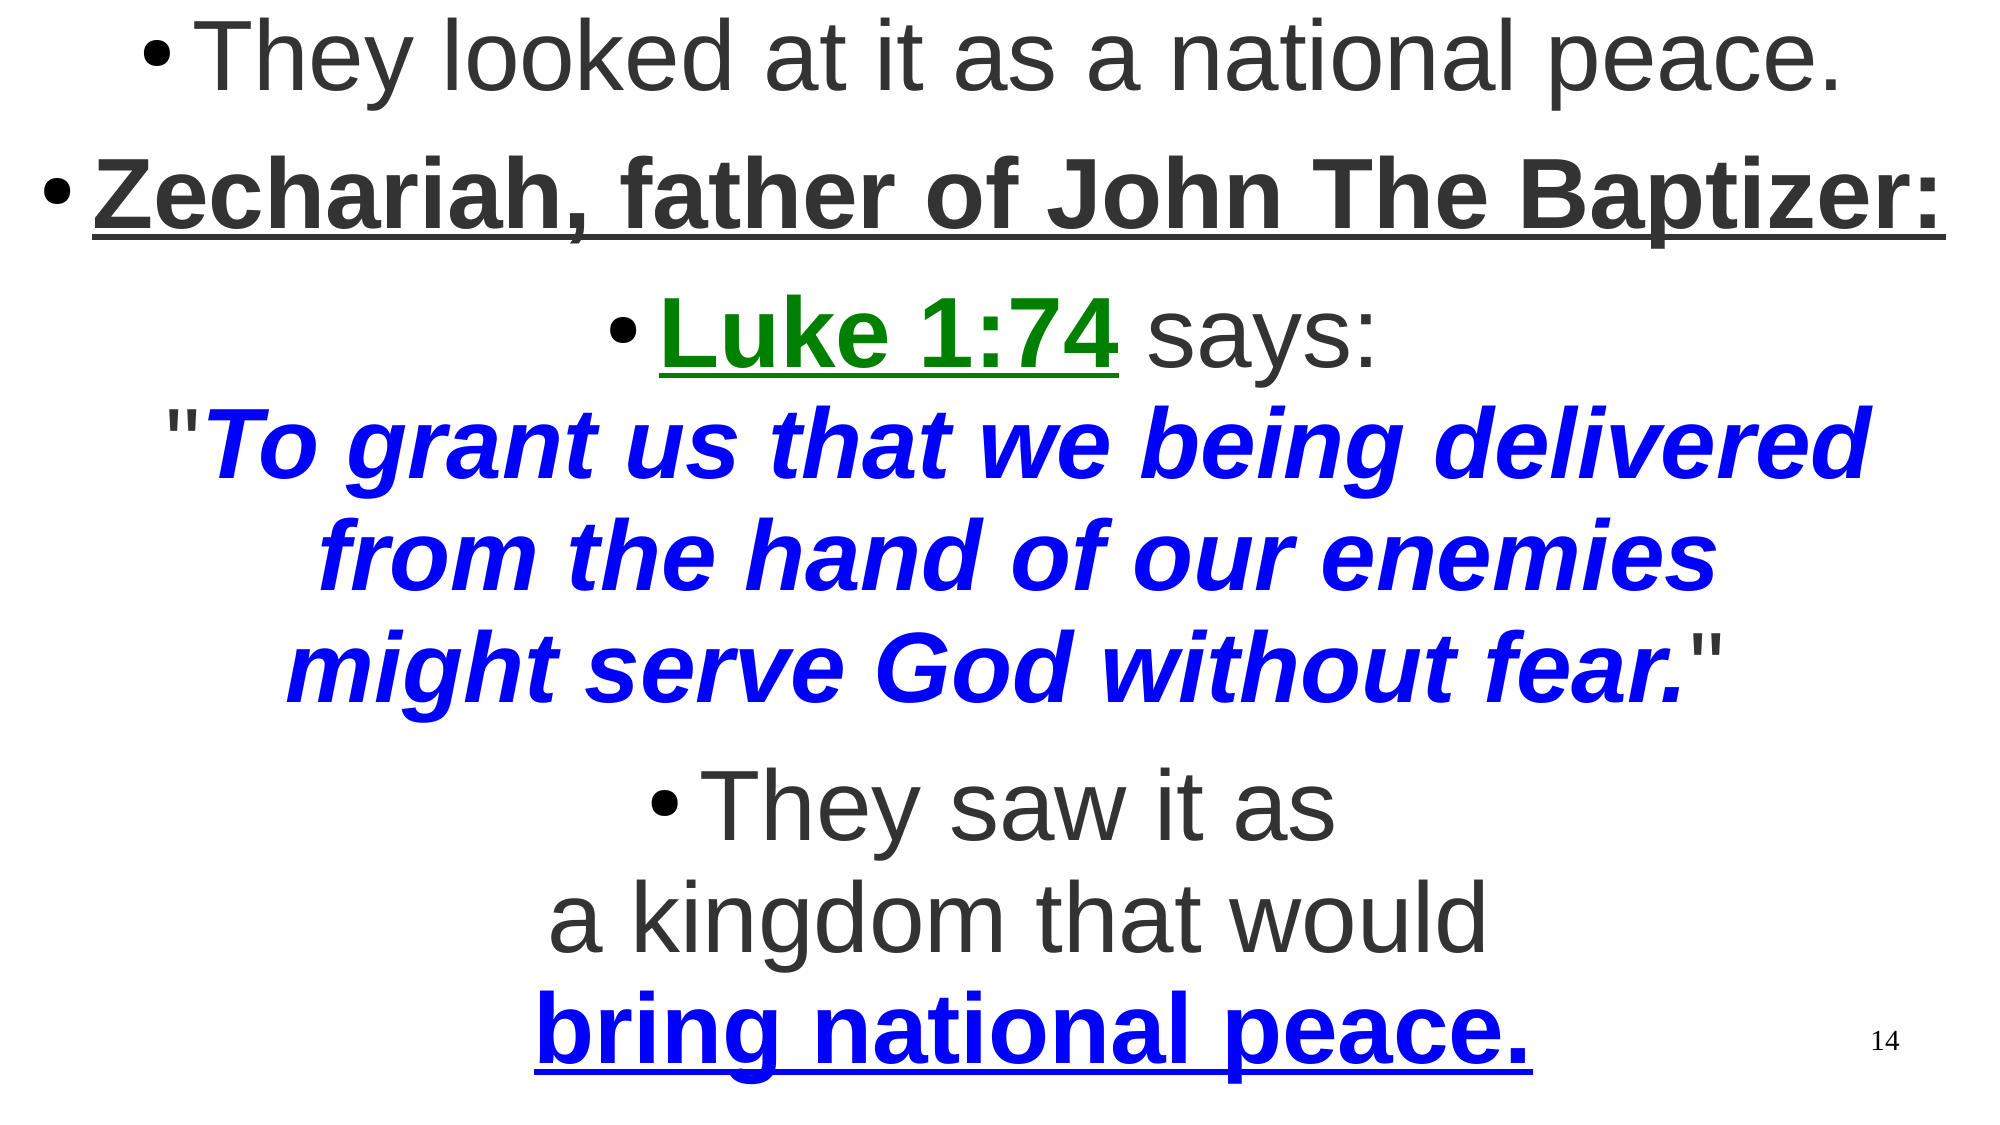

# They looked at it as a national peace.
Zechariah, father of John The Baptizer:
Luke 1:74 says:
"To grant us that we being delivered
from the hand of our enemies
might serve God without fear."
They saw it as
a kingdom that would
bring national peace.
14